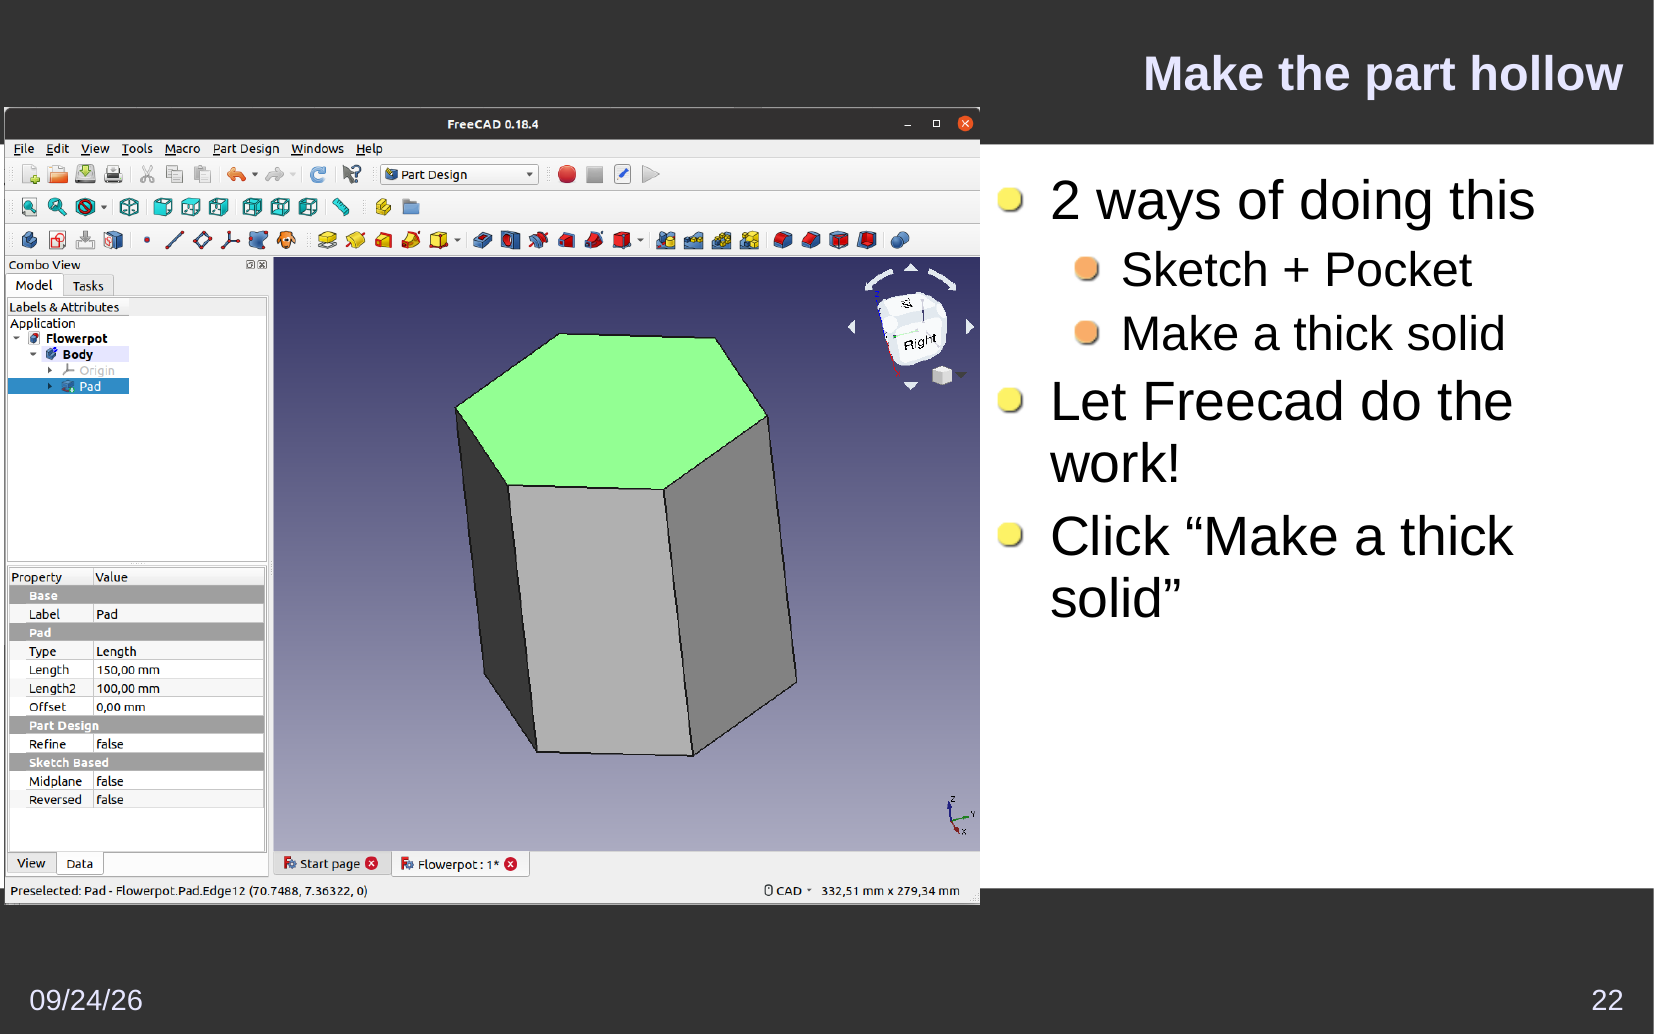

# Make the part hollow
2 ways of doing this
Sketch + Pocket
Make a thick solid
Let Freecad do the work!
Click “Make a thick solid”
22